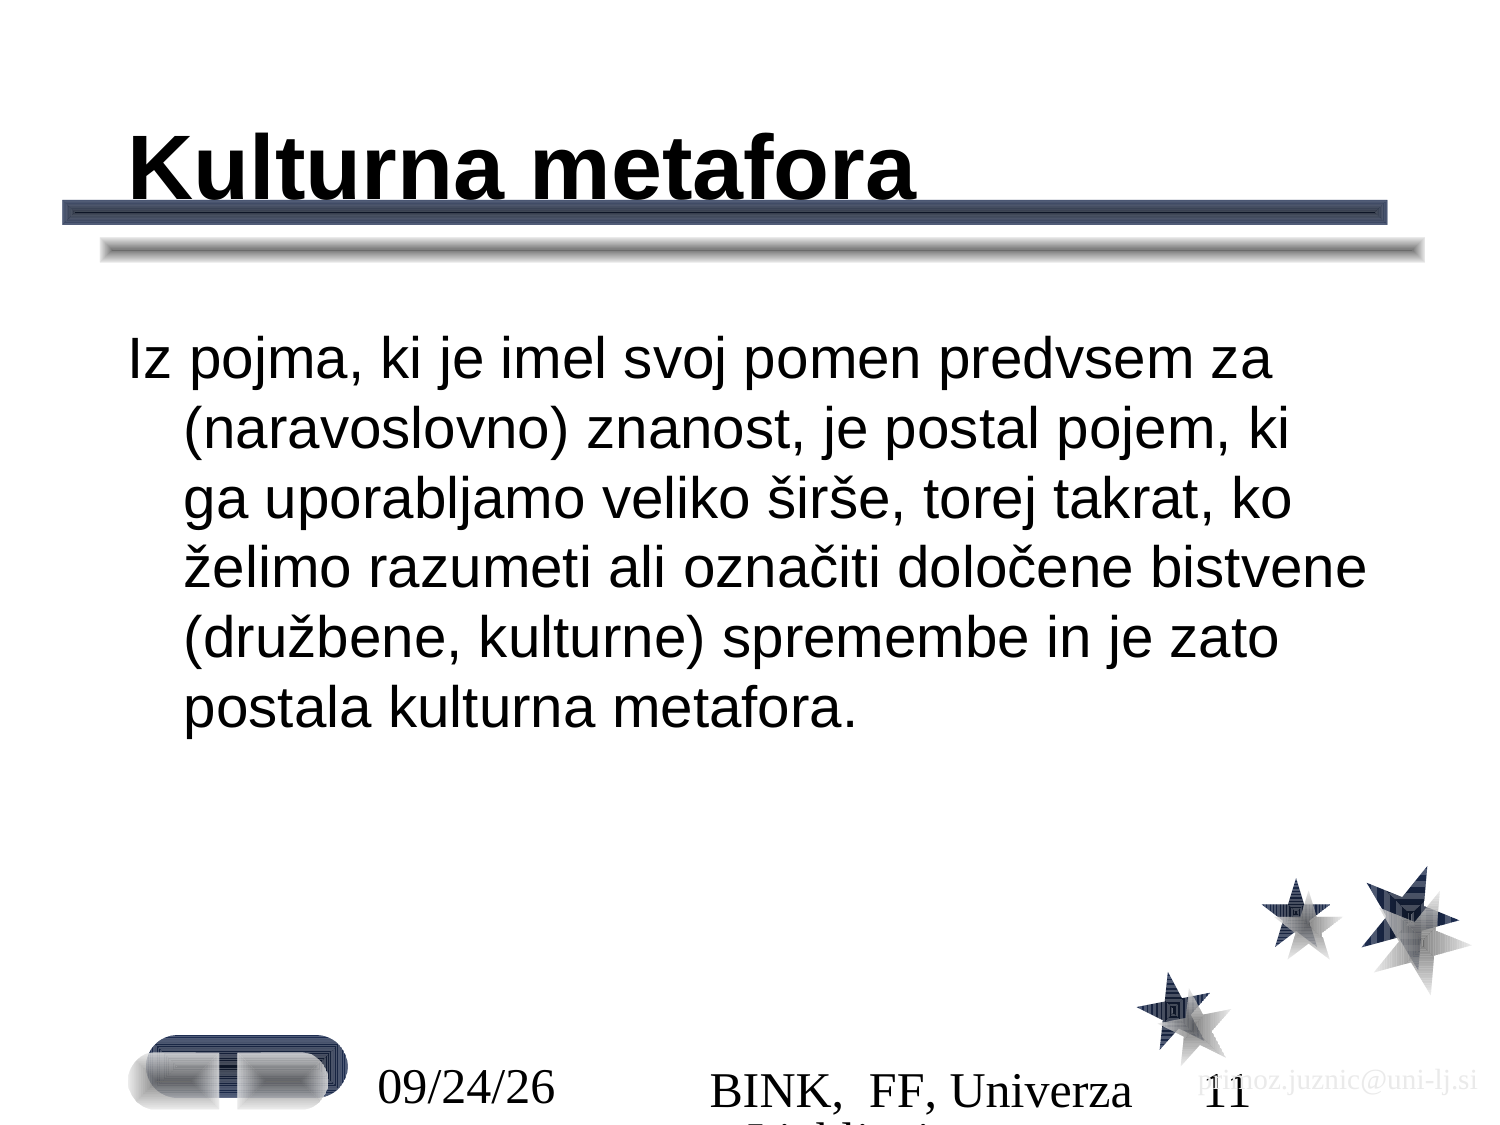

# Kulturna metafora
Iz pojma, ki je imel svoj pomen predvsem za (naravoslovno) znanost, je postal pojem, ki ga uporabljamo veliko širše, torej takrat, ko želimo razumeti ali označiti določene bistvene (družbene, kulturne) spremembe in je zato postala kulturna metafora.
BINK, FF, Univerza v Ljubljani
11